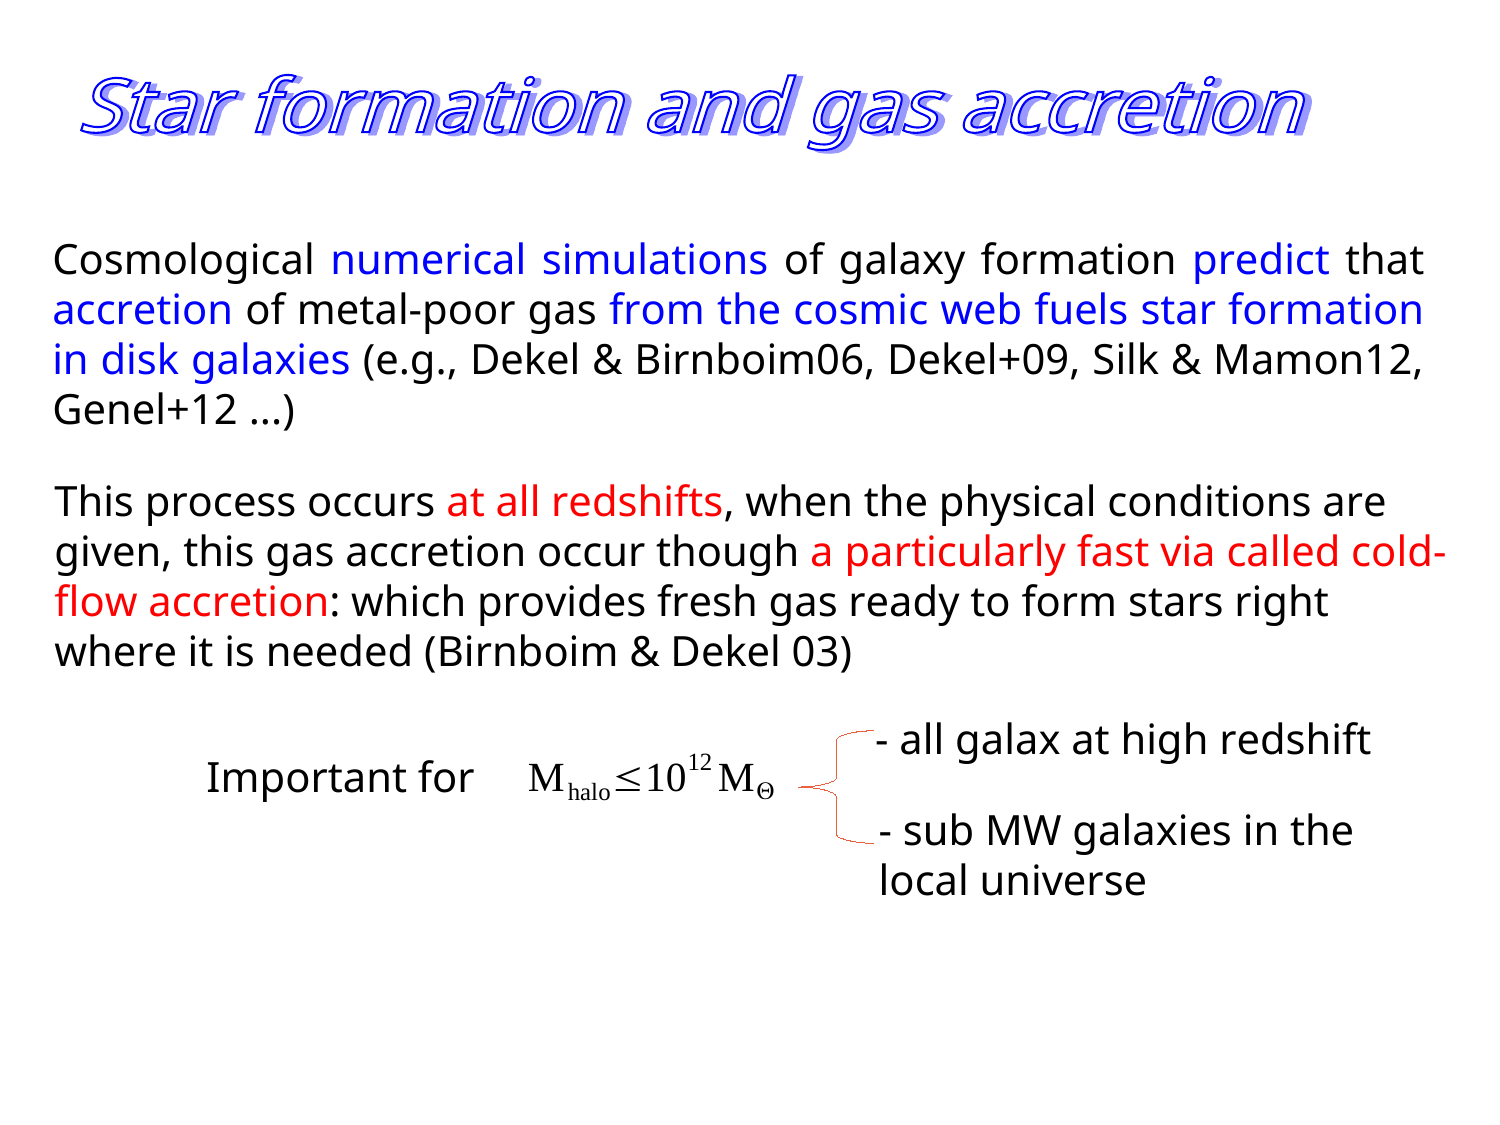

Star formation and gas accretion
Cosmological numerical simulations of galaxy formation predict that accretion of metal-poor gas from the cosmic web fuels star formation in disk galaxies (e.g., Dekel & Birnboim06, Dekel+09, Silk & Mamon12, Genel+12 ...)
This process occurs at all redshifts, when the physical conditions are given, this gas accretion occur though a particularly fast via called cold-flow accretion: which provides fresh gas ready to form stars right where it is needed (Birnboim & Dekel 03)
- all galax at high redshift
Important for
- sub MW galaxies in the local universe